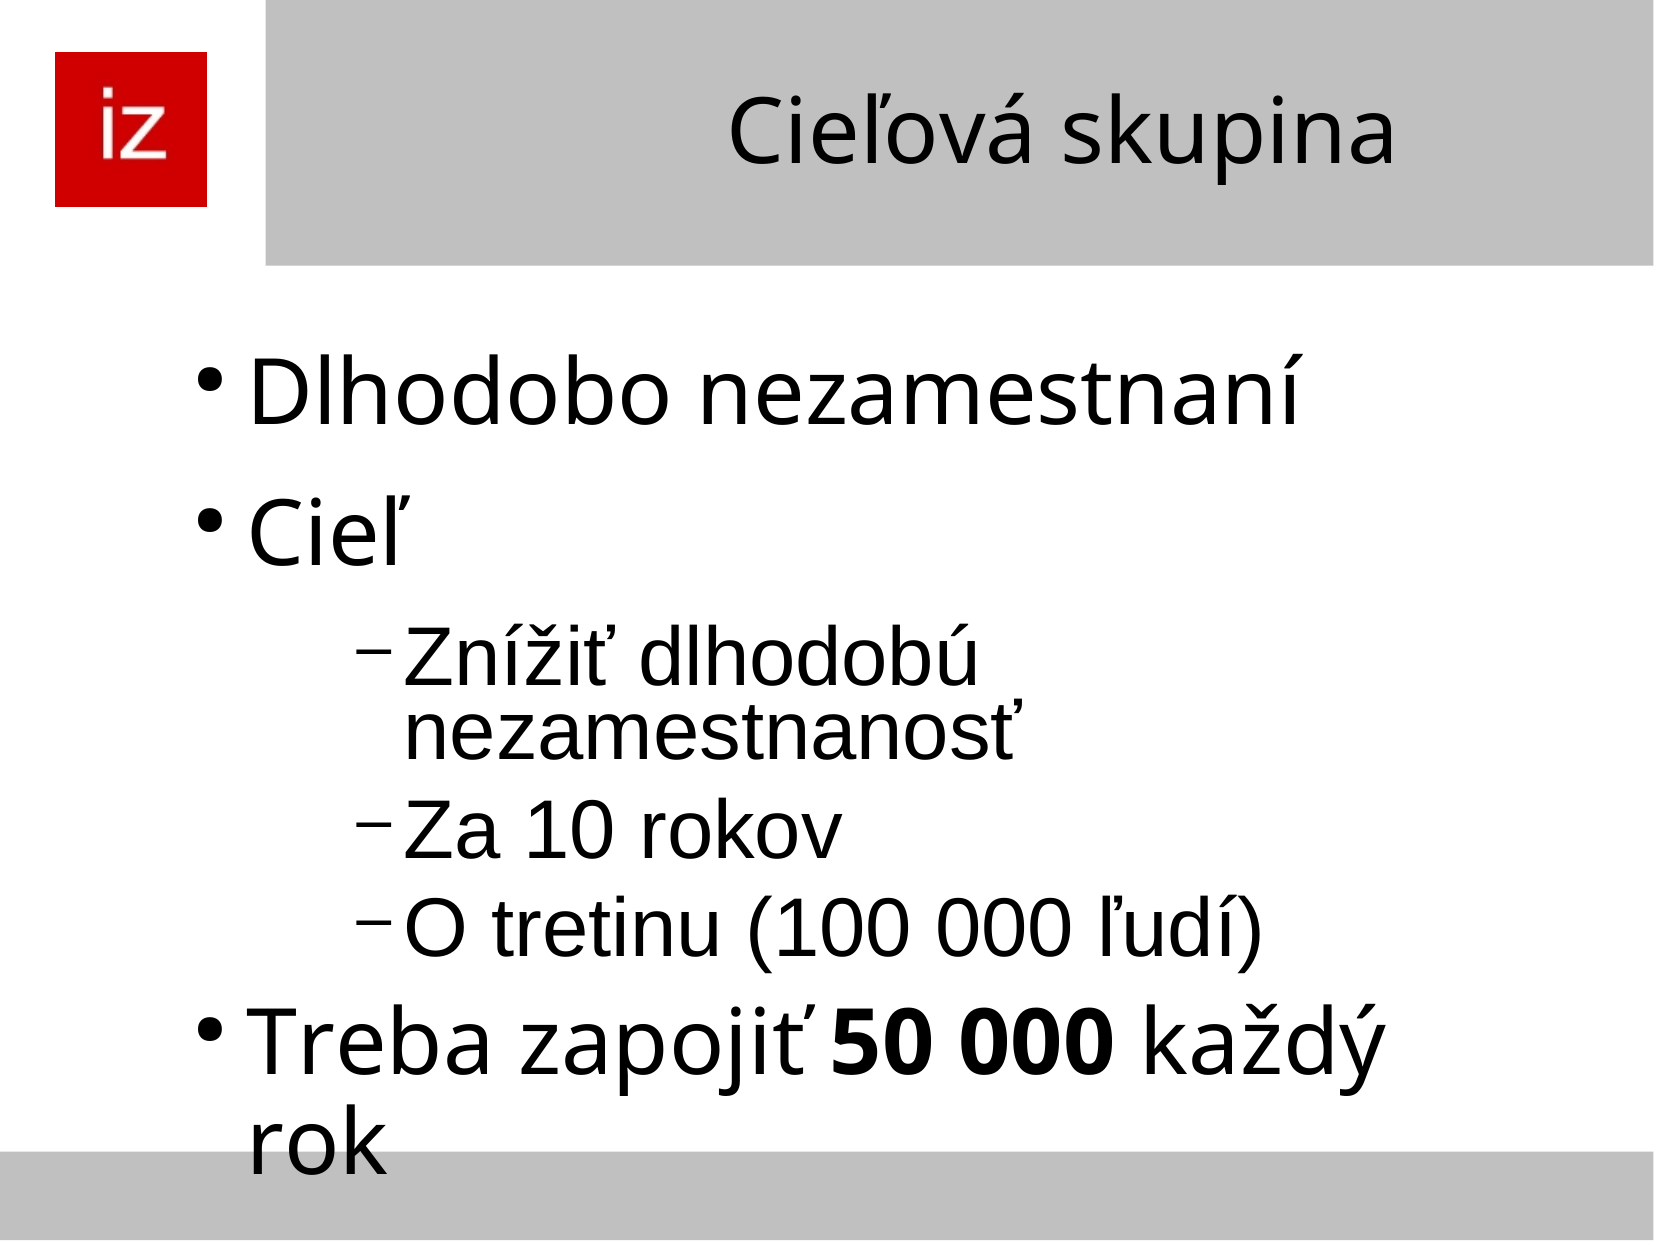

# Cieľová skupina
Dlhodobo nezamestnaní
Cieľ
Znížiť dlhodobú nezamestnanosť
Za 10 rokov
O tretinu (100 000 ľudí)
Treba zapojiť 50 000 každý rok